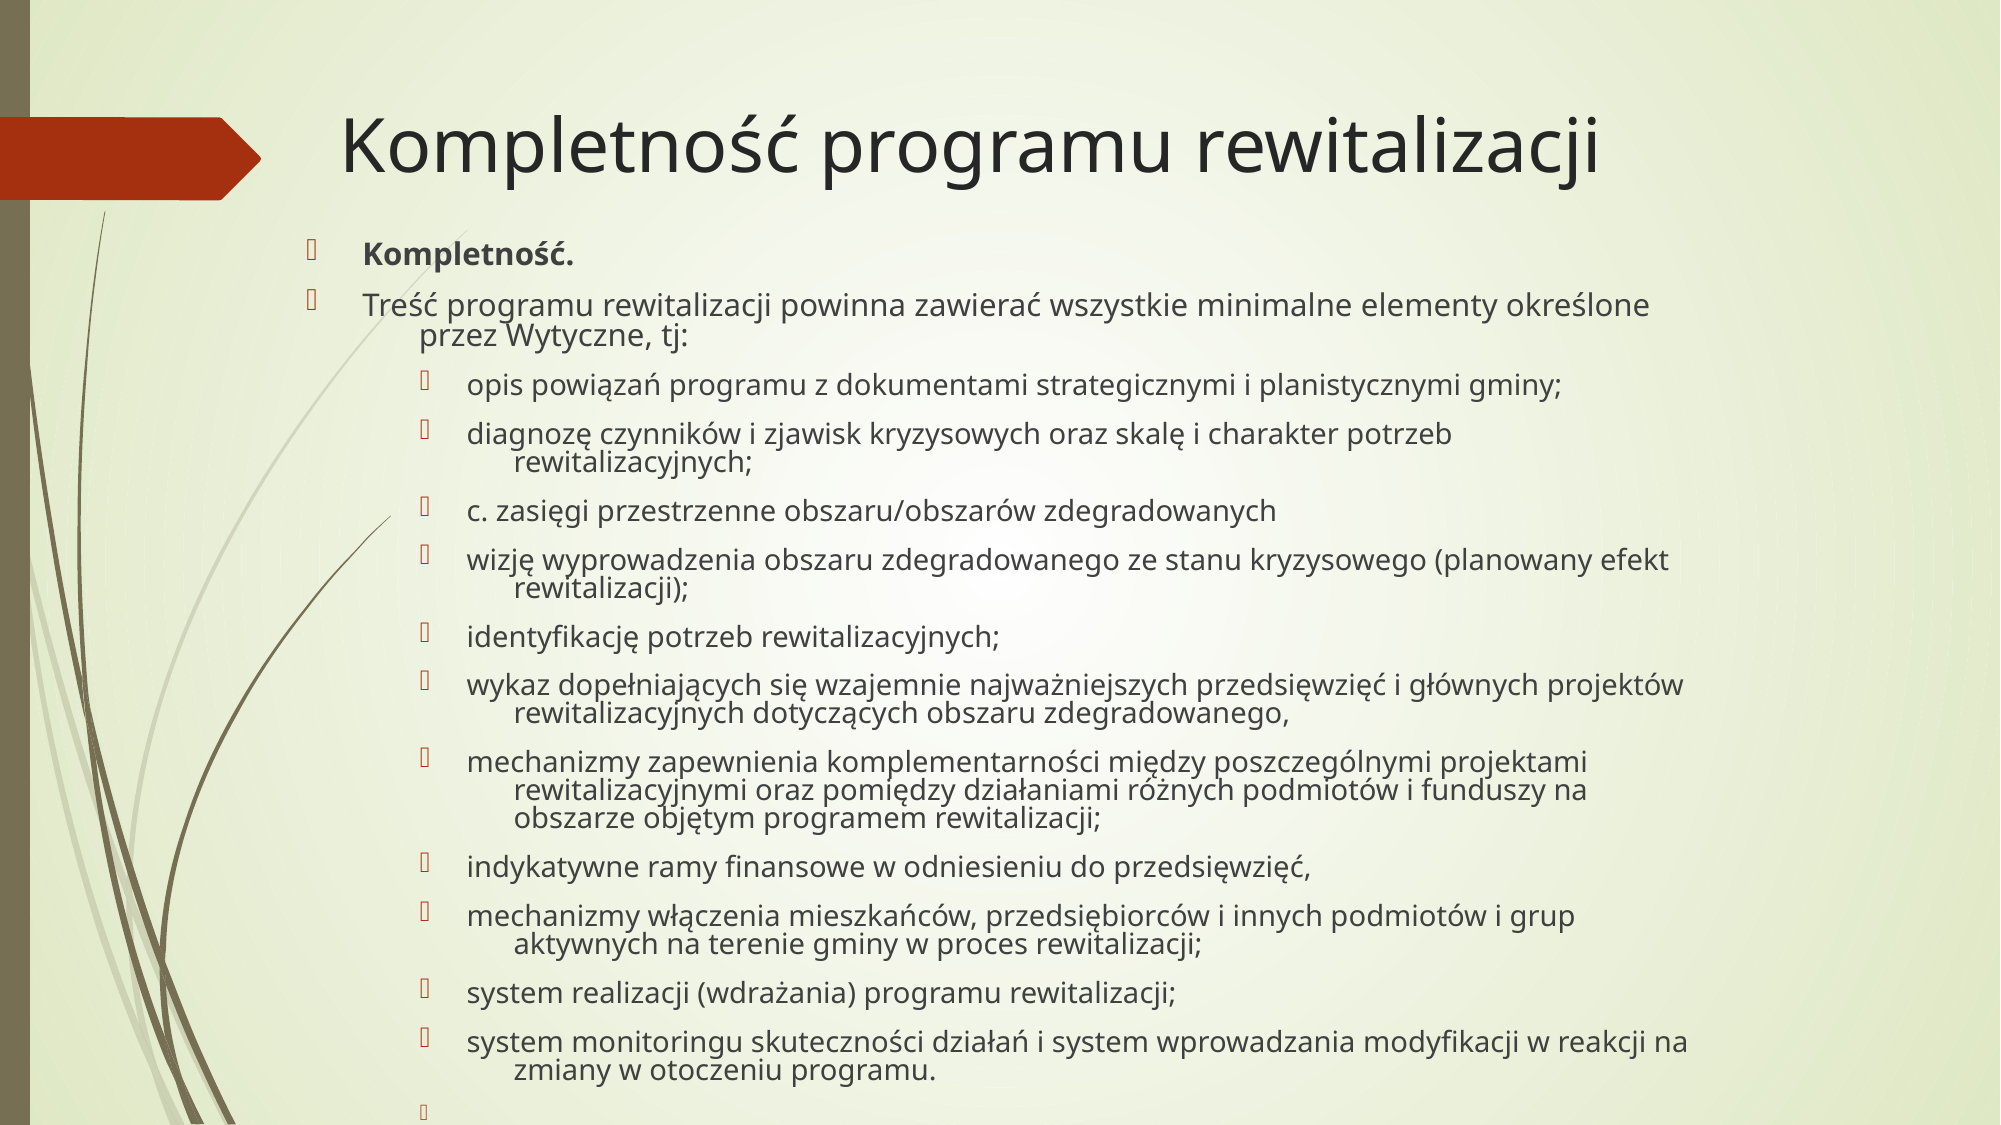

# Kompletność programu rewitalizacji
Kompletność.
Treść programu rewitalizacji powinna zawierać wszystkie minimalne elementy określone przez Wytyczne, tj:
opis powiązań programu z dokumentami strategicznymi i planistycznymi gminy;
diagnozę czynników i zjawisk kryzysowych oraz skalę i charakter potrzeb rewitalizacyjnych;
c. zasięgi przestrzenne obszaru/obszarów zdegradowanych
wizję wyprowadzenia obszaru zdegradowanego ze stanu kryzysowego (planowany efekt rewitalizacji);
identyfikację potrzeb rewitalizacyjnych;
wykaz dopełniających się wzajemnie najważniejszych przedsięwzięć i głównych projektów rewitalizacyjnych dotyczących obszaru zdegradowanego,
mechanizmy zapewnienia komplementarności między poszczególnymi projektami rewitalizacyjnymi oraz pomiędzy działaniami różnych podmiotów i funduszy na obszarze objętym programem rewitalizacji;
indykatywne ramy finansowe w odniesieniu do przedsięwzięć,
mechanizmy włączenia mieszkańców, przedsiębiorców i innych podmiotów i grup aktywnych na terenie gminy w proces rewitalizacji;
system realizacji (wdrażania) programu rewitalizacji;
system monitoringu skuteczności działań i system wprowadzania modyfikacji w reakcji na zmiany w otoczeniu programu.